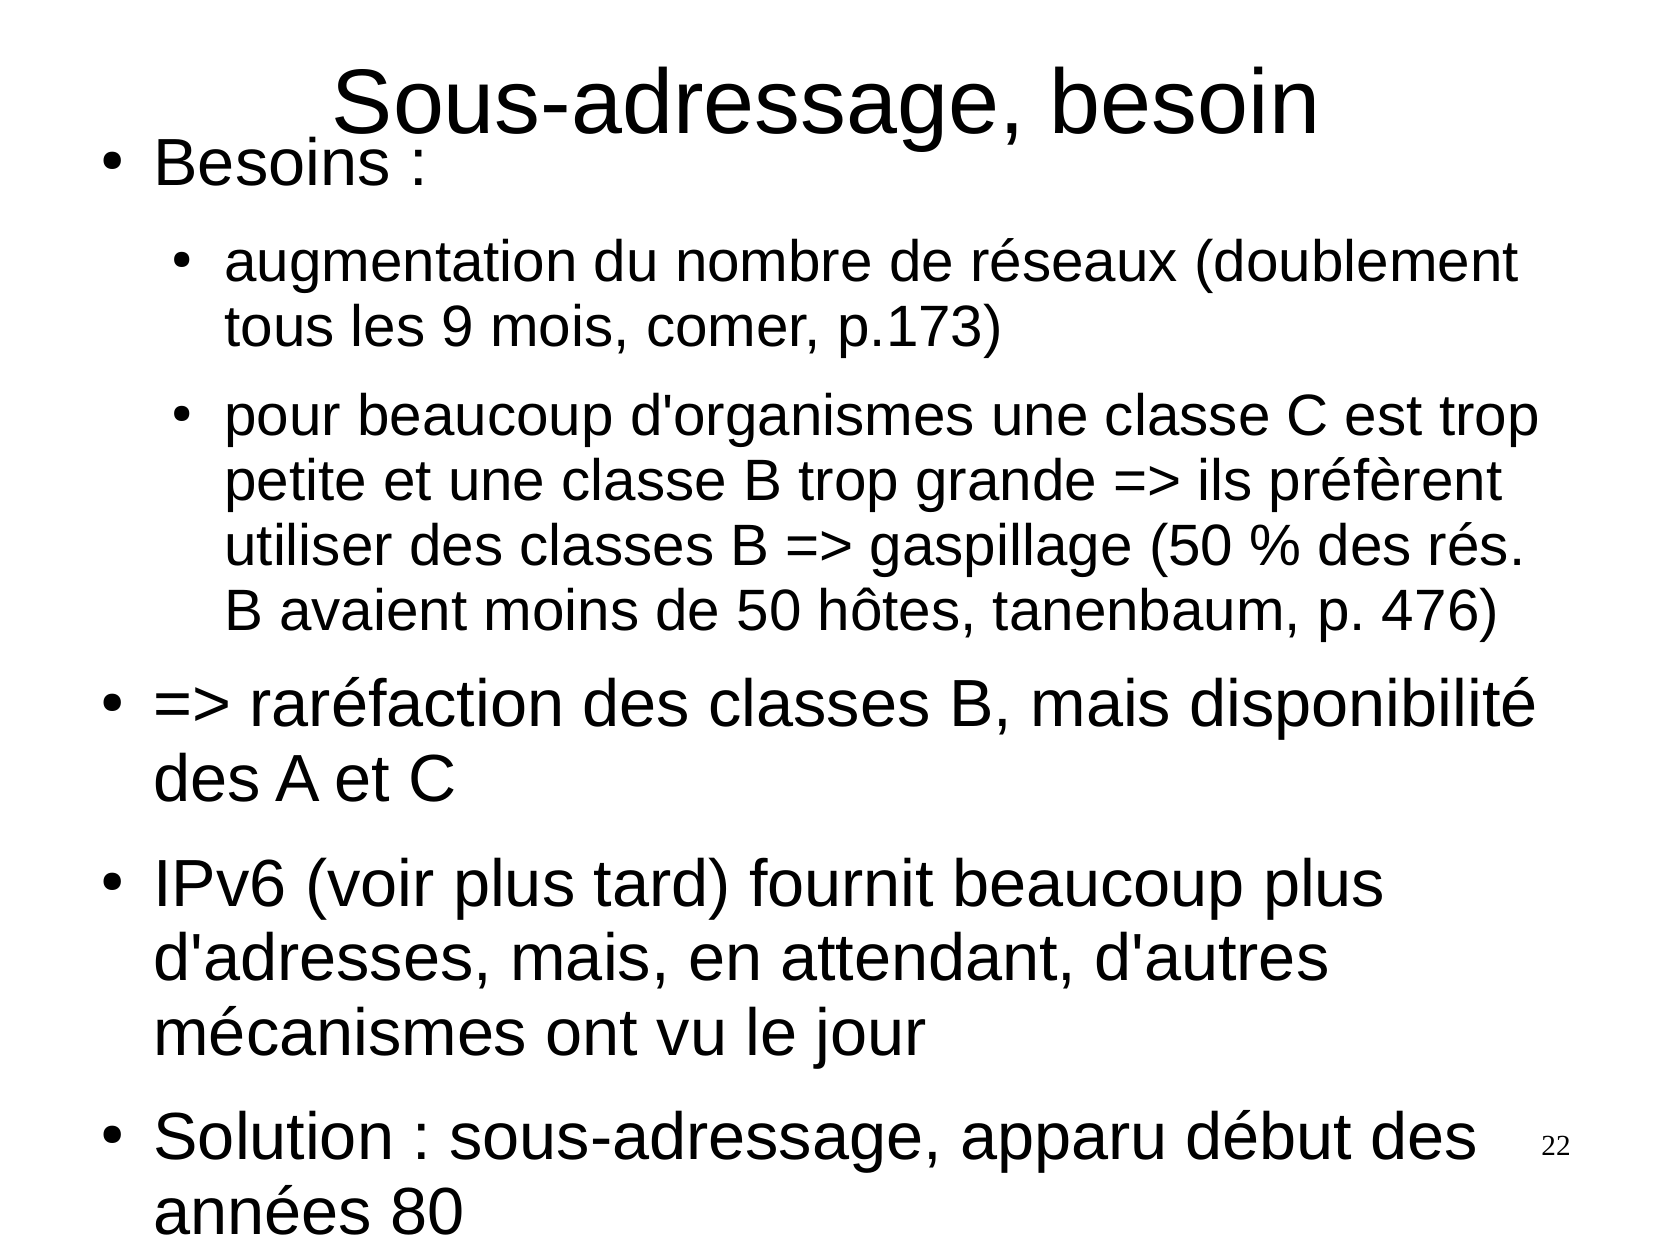

# Sous-adressage, besoin
Besoins :
augmentation du nombre de réseaux (doublement tous les 9 mois, comer, p.173)
pour beaucoup d'organismes une classe C est trop petite et une classe B trop grande => ils préfèrent utiliser des classes B => gaspillage (50 % des rés. B avaient moins de 50 hôtes, tanenbaum, p. 476)
=> raréfaction des classes B, mais disponibilité des A et C
IPv6 (voir plus tard) fournit beaucoup plus d'adresses, mais, en attendant, d'autres mécanismes ont vu le jour
Solution : sous-adressage, apparu début des années 80
22